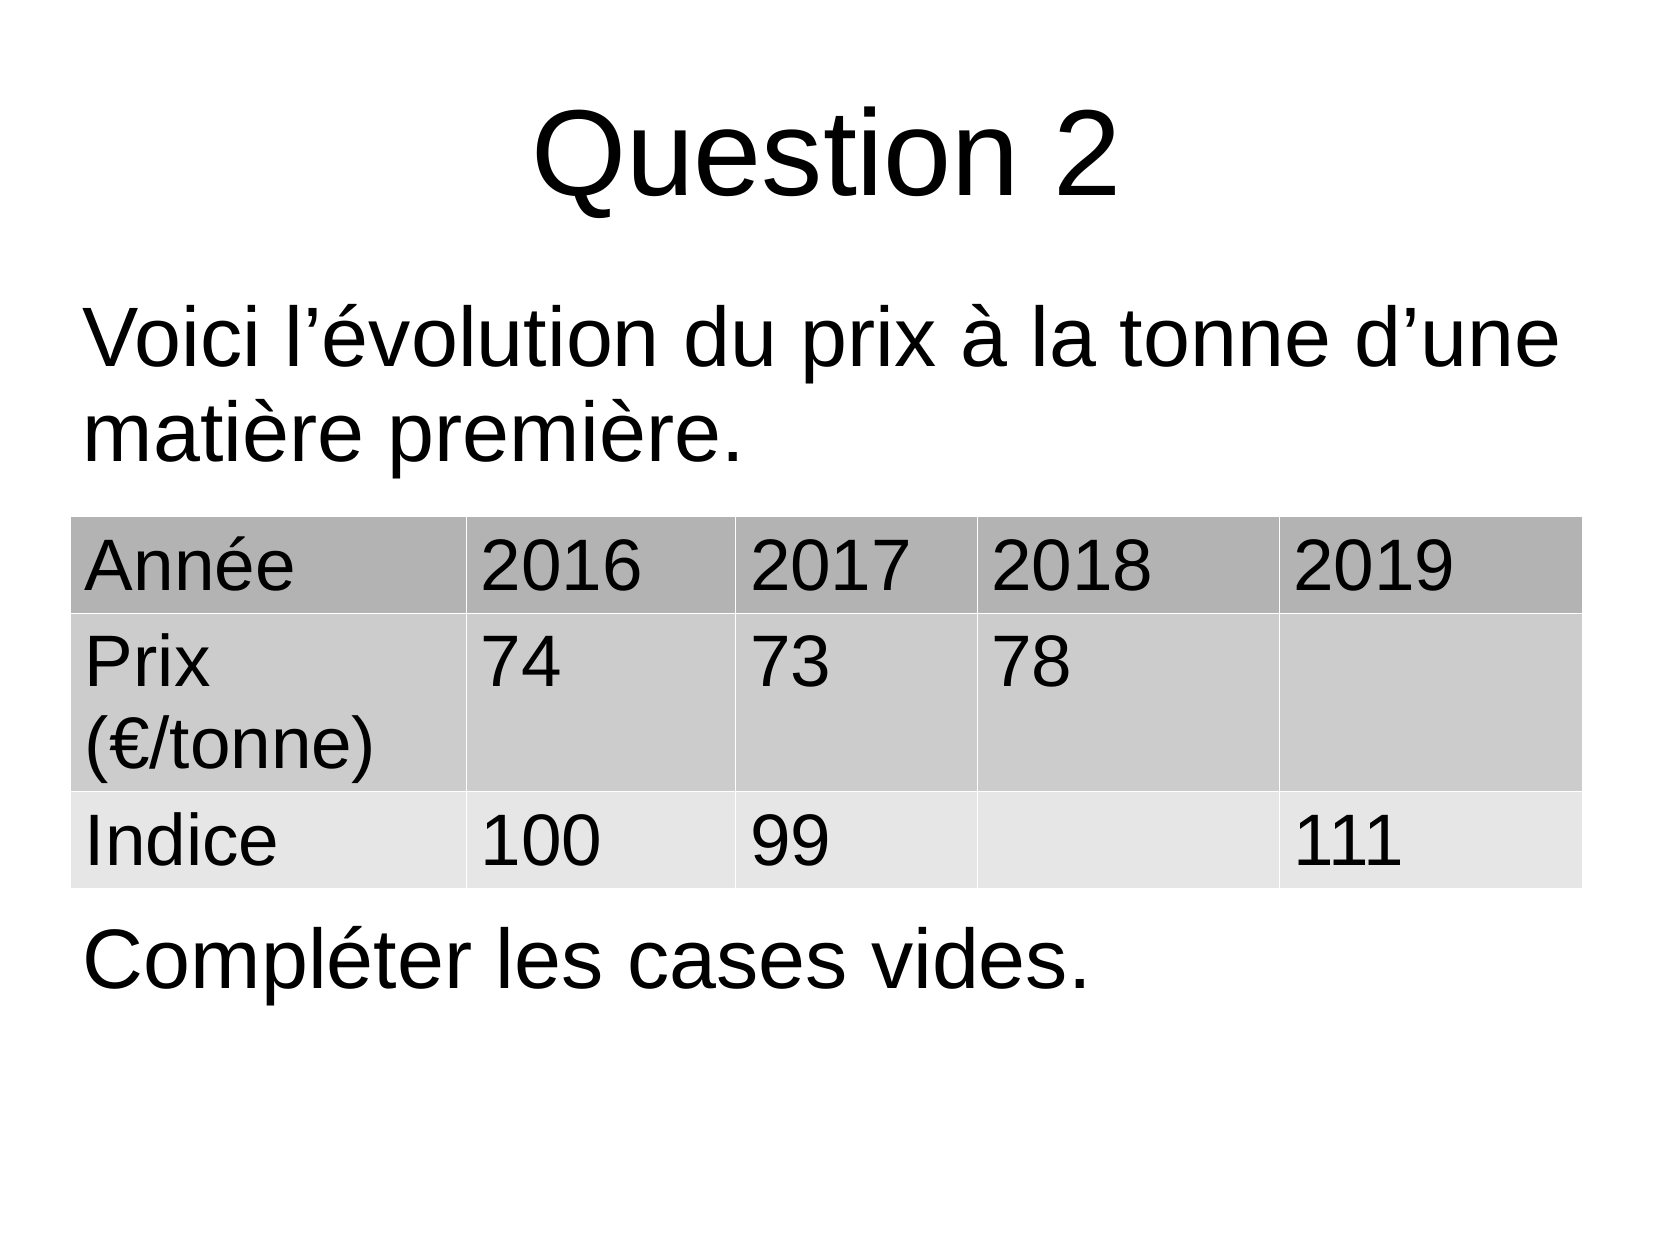

# Question 2
Voici l’évolution du prix à la tonne d’une matière première.
Compléter les cases vides.
| Année | 2016 | 2017 | 2018 | 2019 |
| --- | --- | --- | --- | --- |
| Prix (€/tonne) | 74 | 73 | 78 | |
| Indice | 100 | 99 | | 111 |